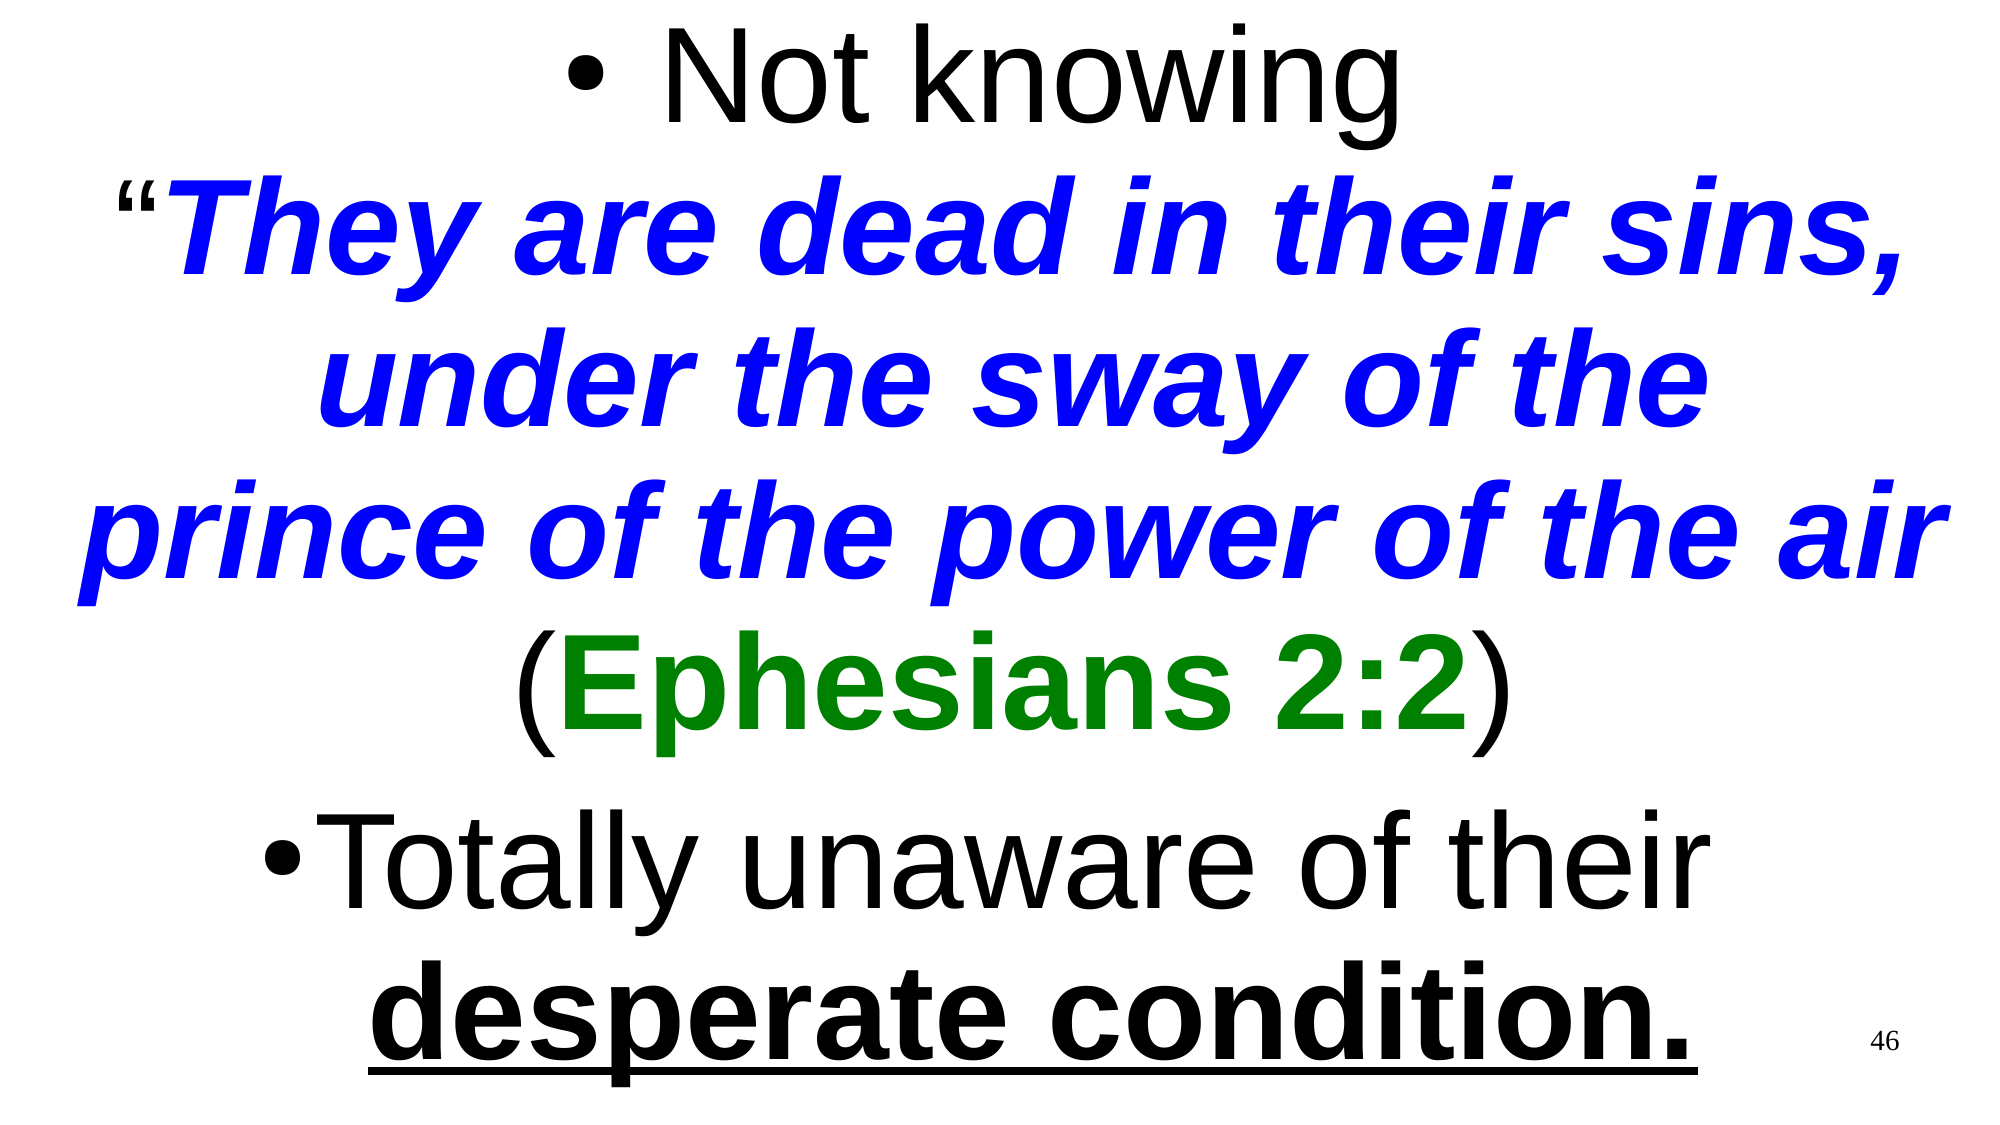

# Not knowing “They are dead in their sins, under the sway of the prince of the power of the air (Ephesians 2:2)
Totally unaware of their
desperate condition.
46